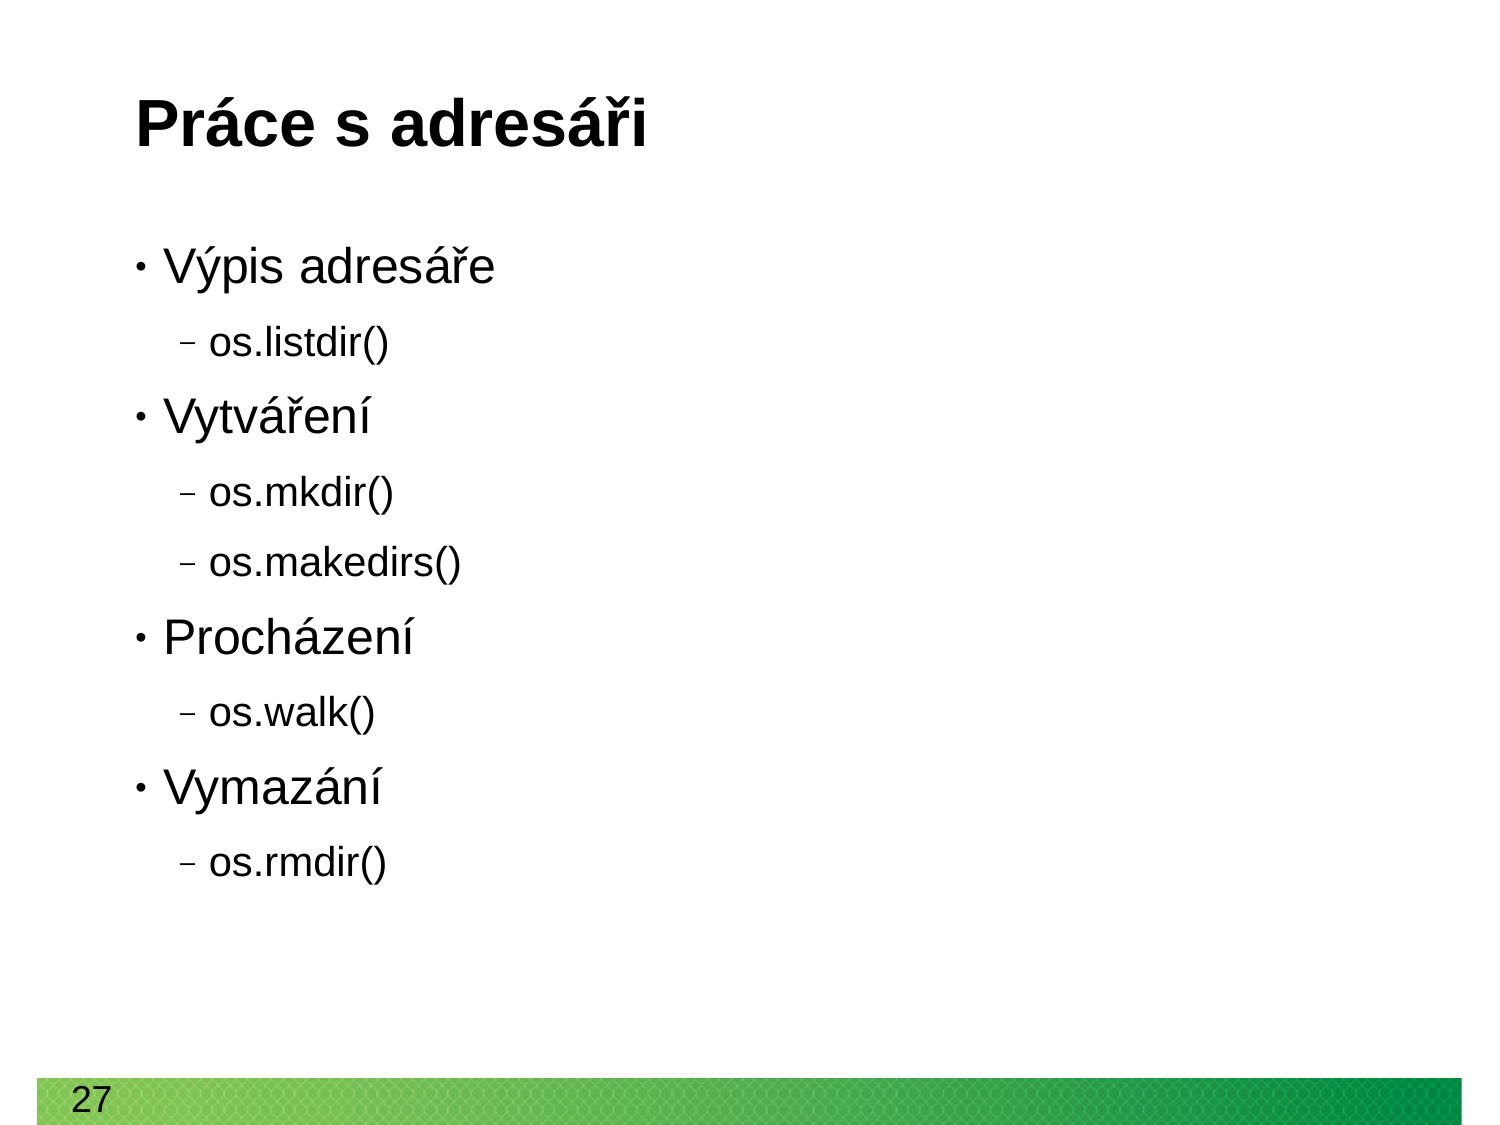

# Práce s adresáři
Výpis adresáře
os.listdir()
Vytváření
os.mkdir()
os.makedirs()
Procházení
os.walk()
Vymazání
os.rmdir()